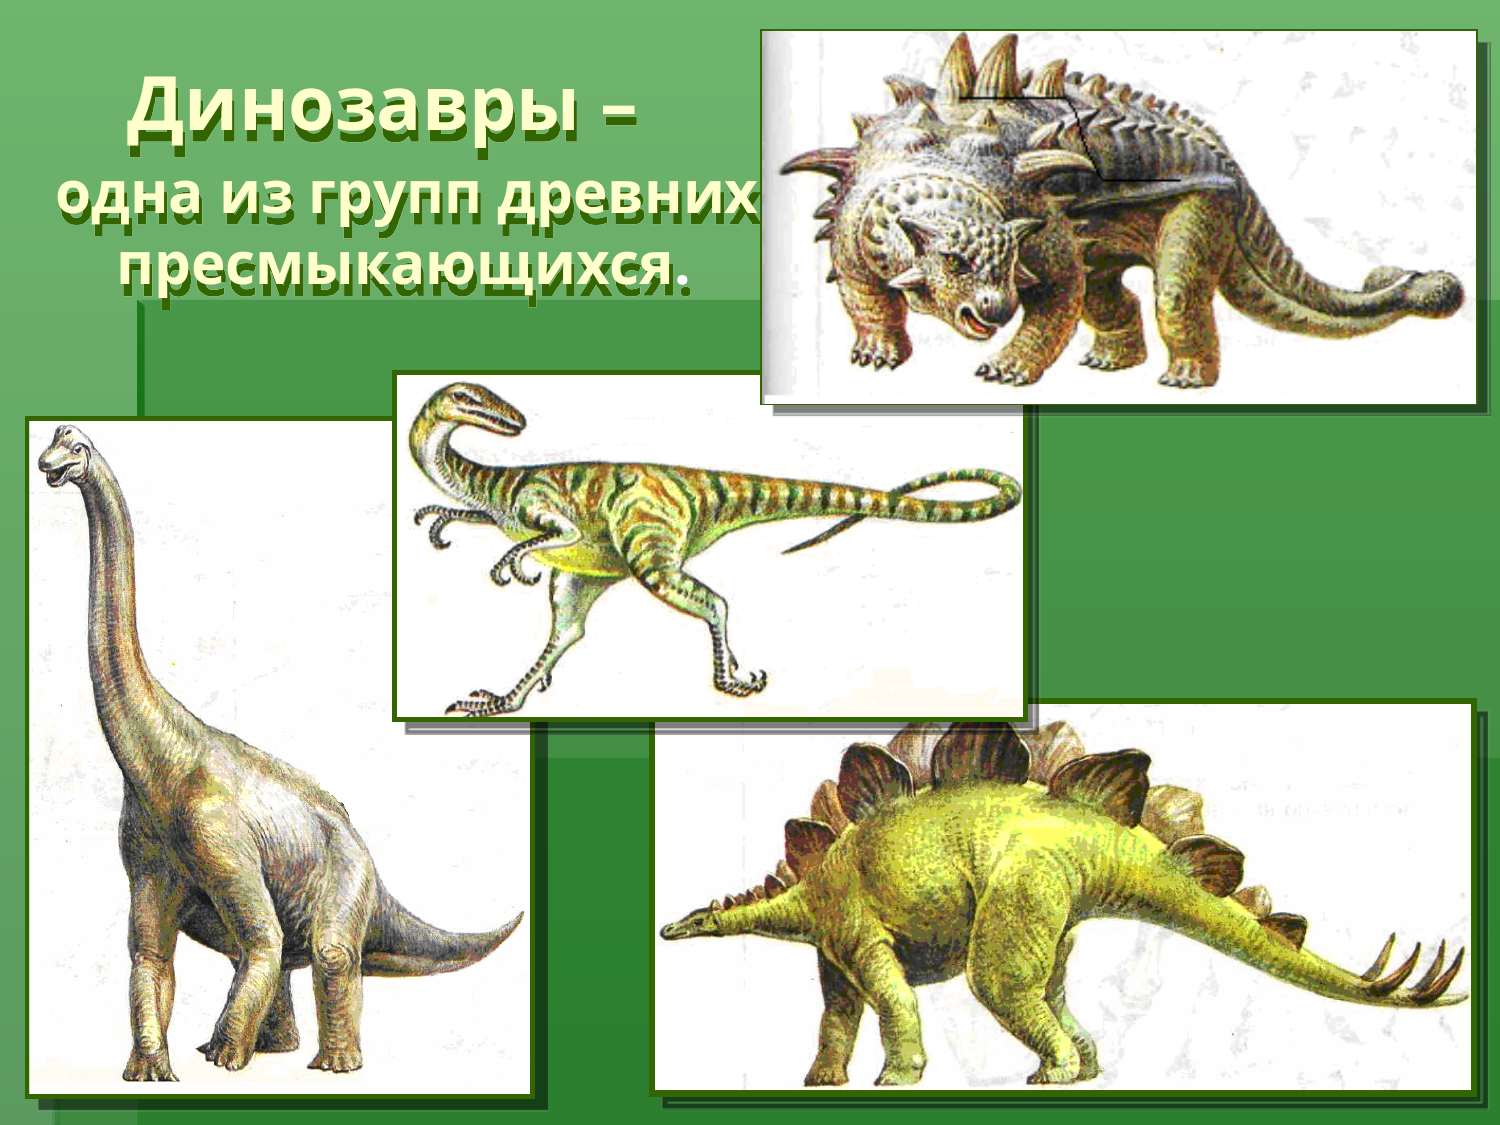

Динозавры –
# одна из групп древних пресмыкающихся.